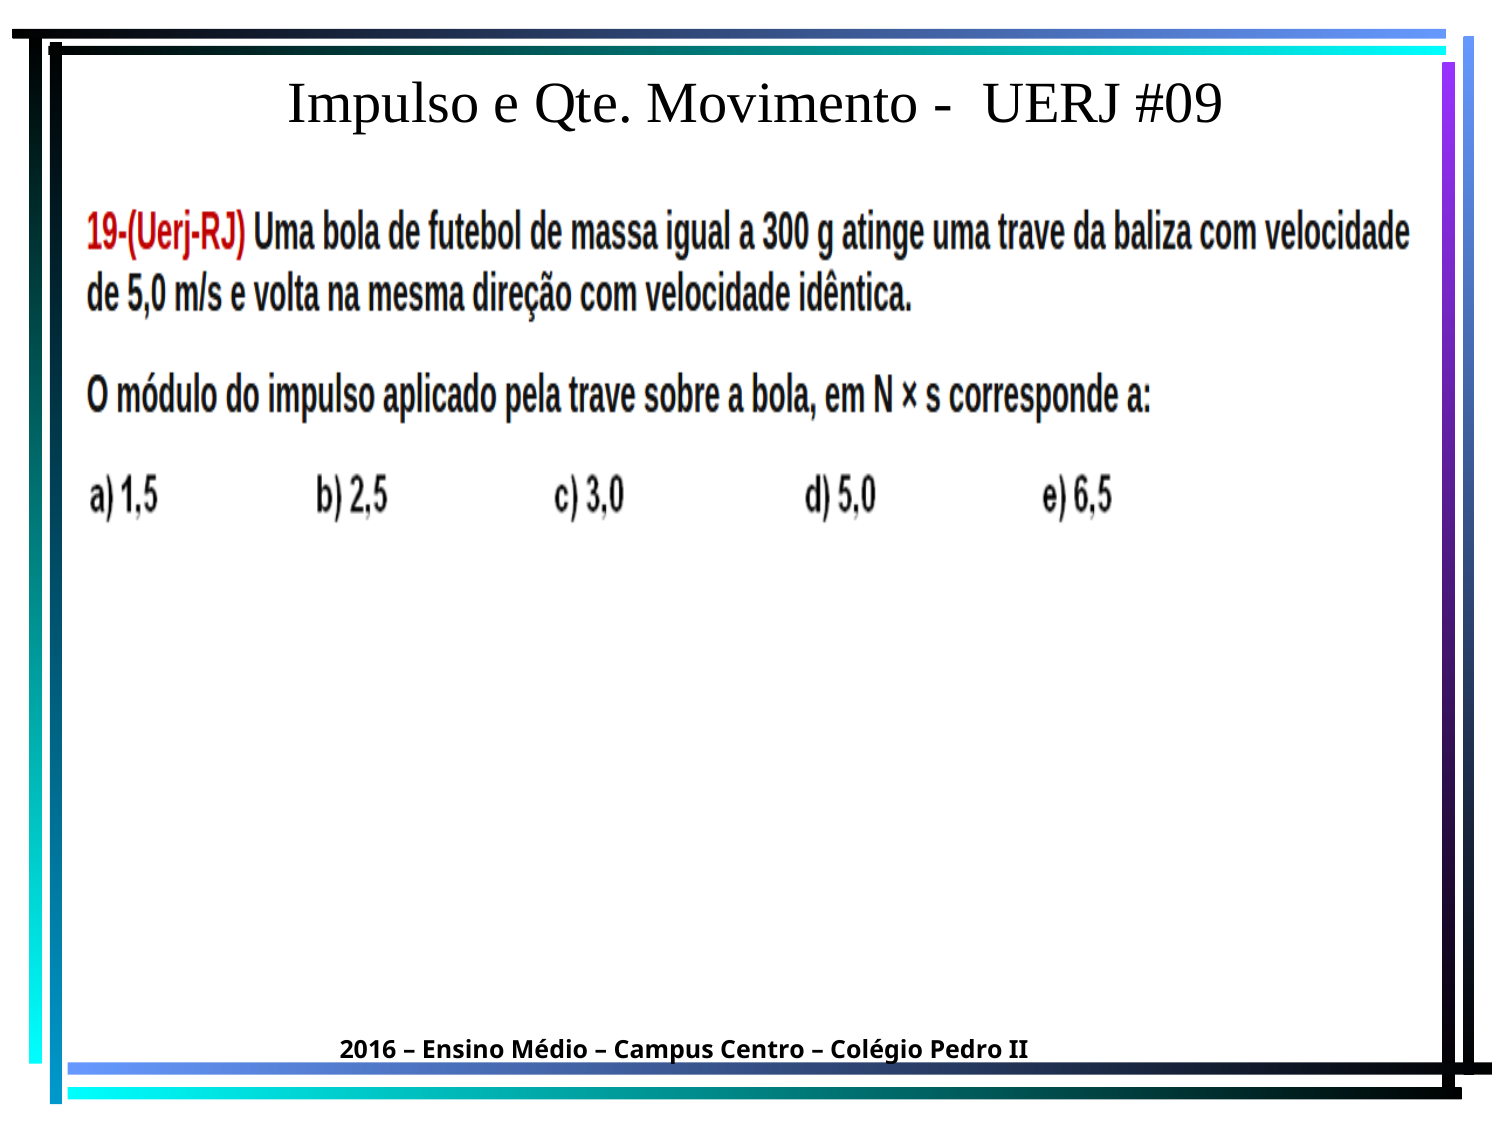

# Impulso e Qte. Movimento - UERJ #09
2016 – Ensino Médio – Campus Centro – Colégio Pedro II